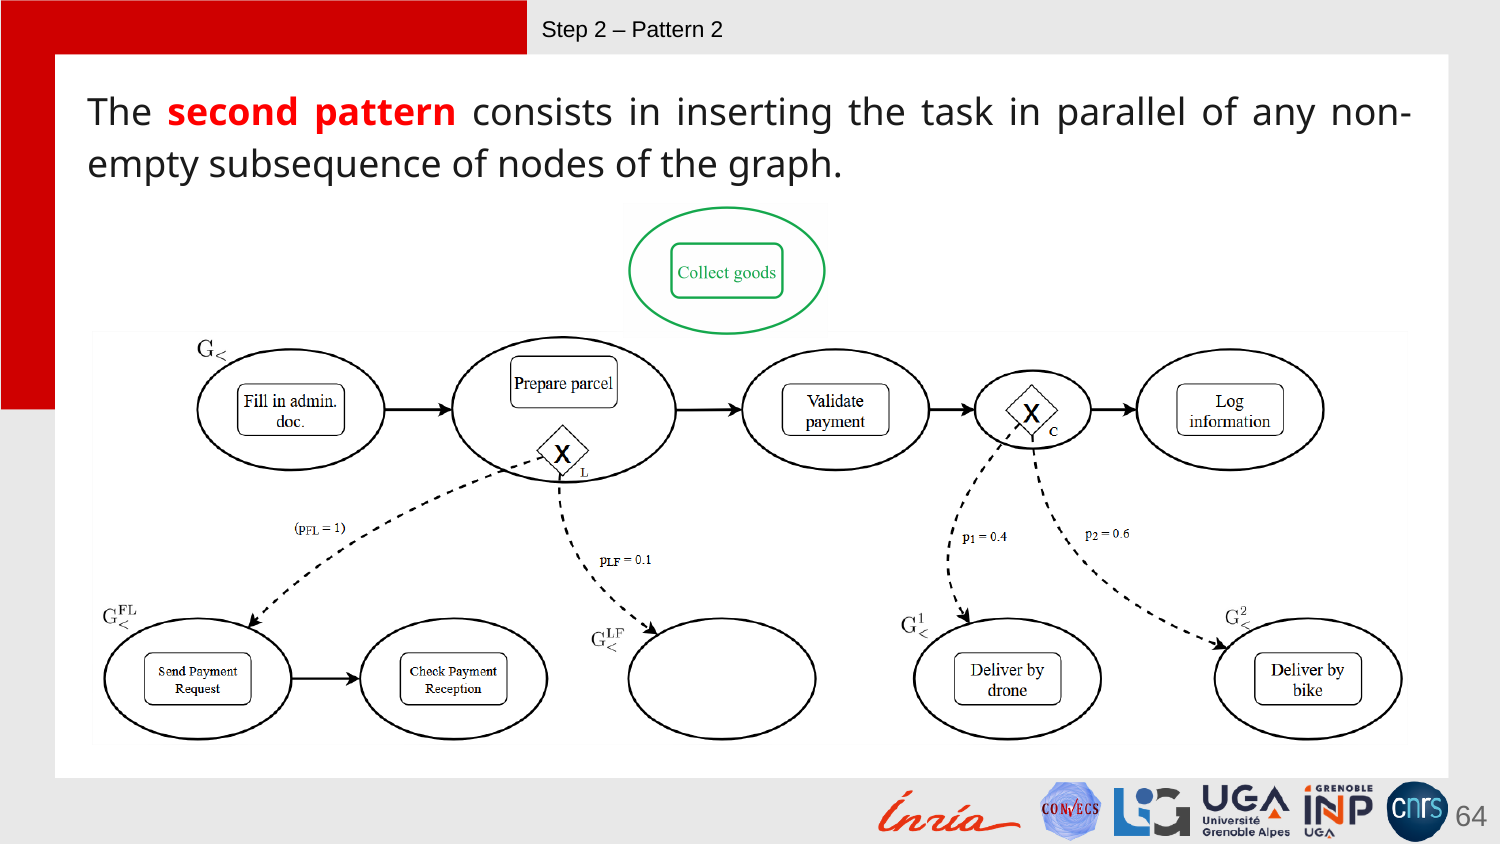

# Step 2 – Pattern 2
The second pattern consists in inserting the task in parallel of any non-empty subsequence of nodes of the graph.
64